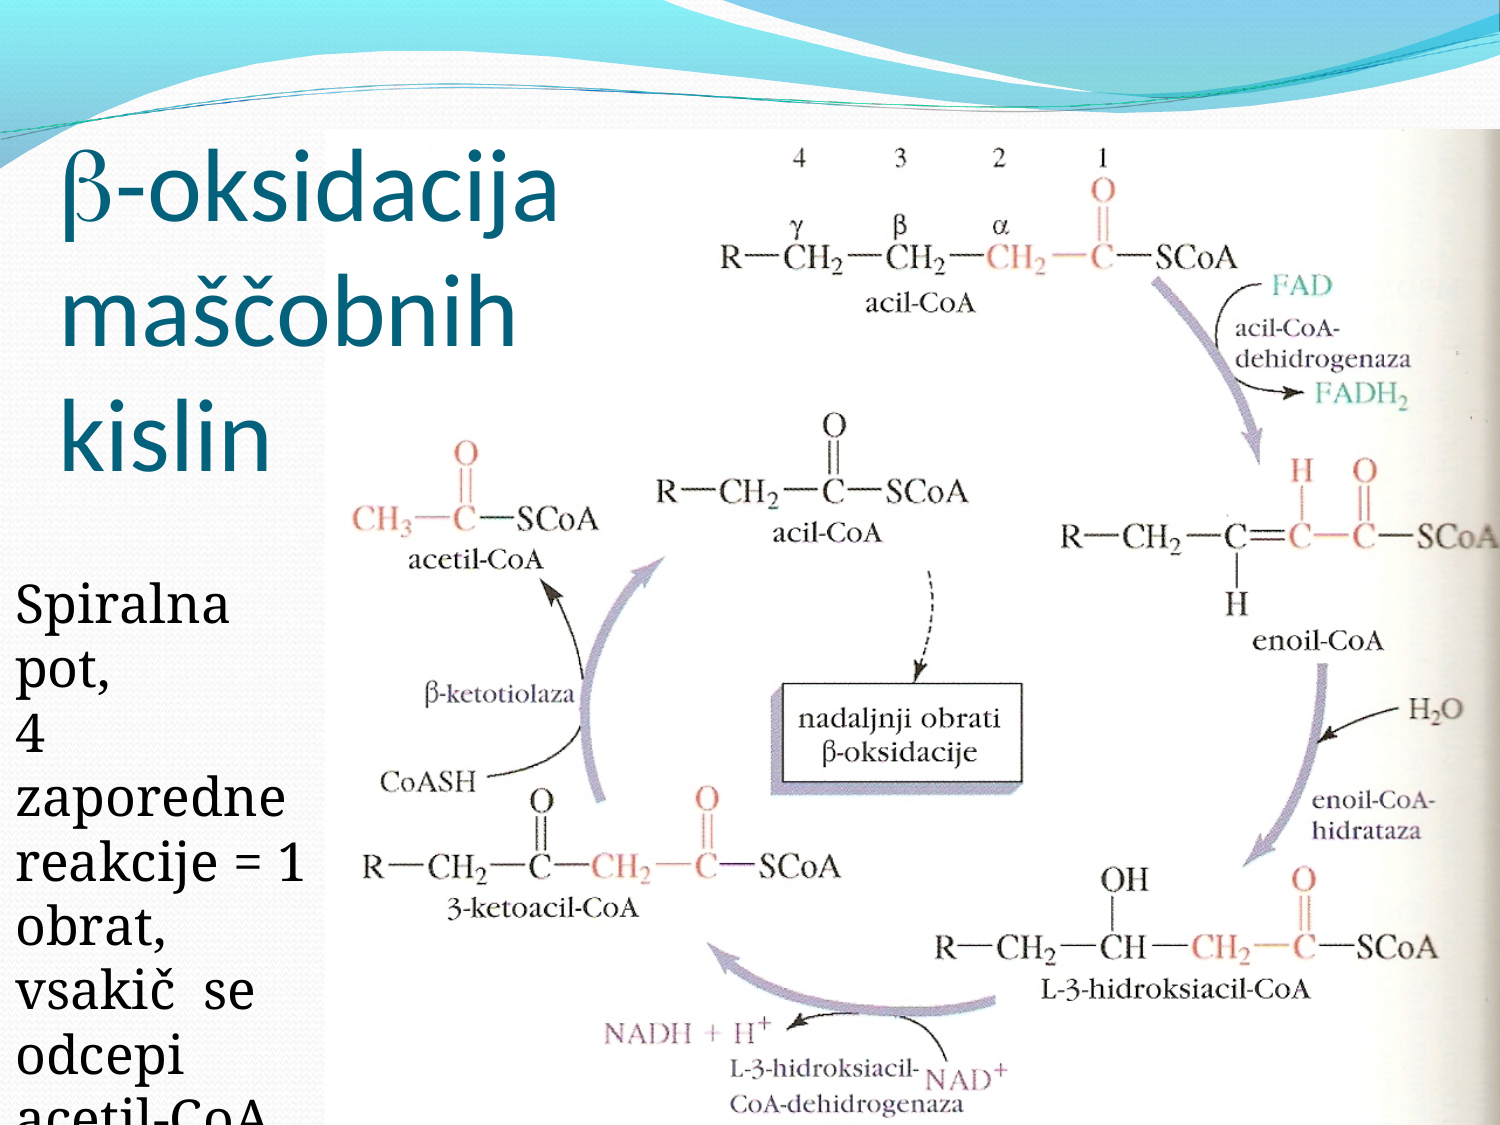

# -oksidacija maščobnih kislin
Spiralna pot,
4 zaporedne reakcije = 1 obrat, vsakič se odcepi acetil-CoA